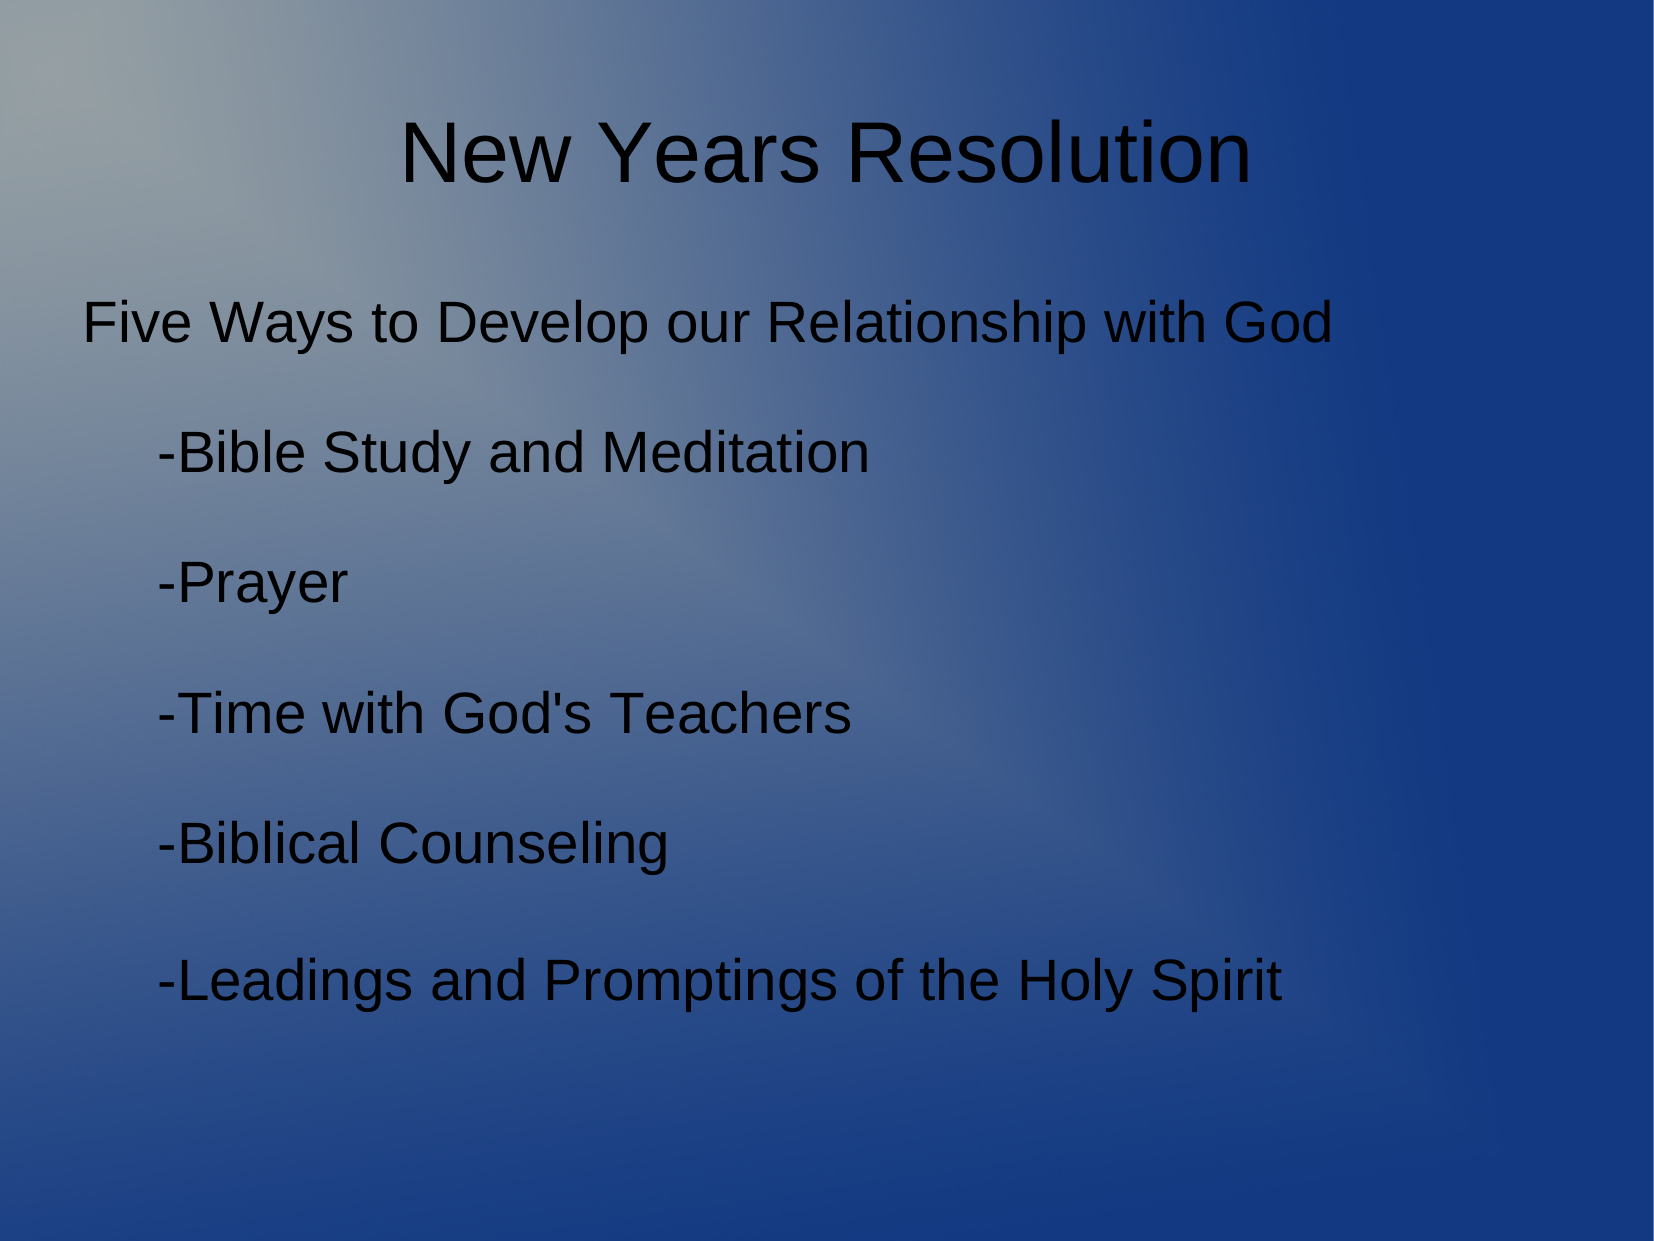

# New Years Resolution
Five Ways to Develop our Relationship with God
	-Bible Study and Meditation
	-Prayer
	-Time with God's Teachers
	-Biblical Counseling
	-Leadings and Promptings of the Holy Spirit